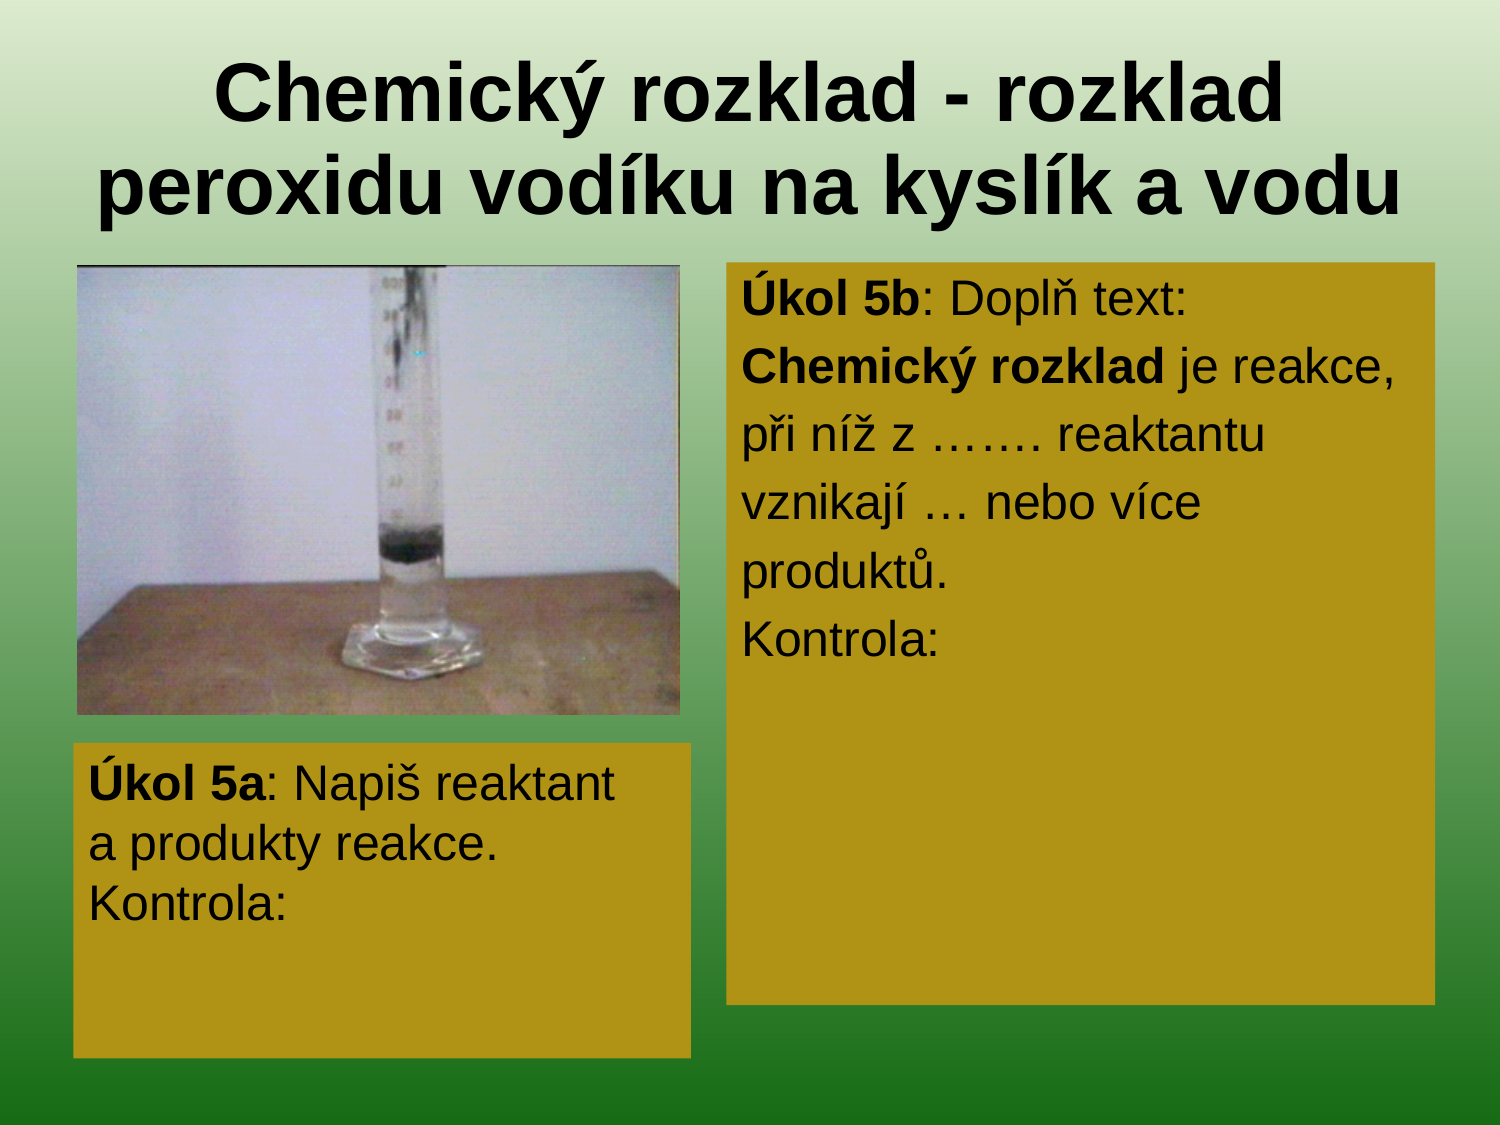

# Chemický rozklad - rozklad peroxidu vodíku na kyslík a vodu
Úkol 5b: Doplň text:
Chemický rozklad je reakce,
při níž z ……. reaktantu
vznikají … nebo více
produktů.
Kontrola:
Chemický rozklad je reakce,
při níž z jednoho reaktantu
vznikají dva nebo více
produktů.
Úkol 5a: Napiš reaktant
a produkty reakce.
Kontrola: Reaktant je peroxid vodíku, produkty jsou kyslík a voda.